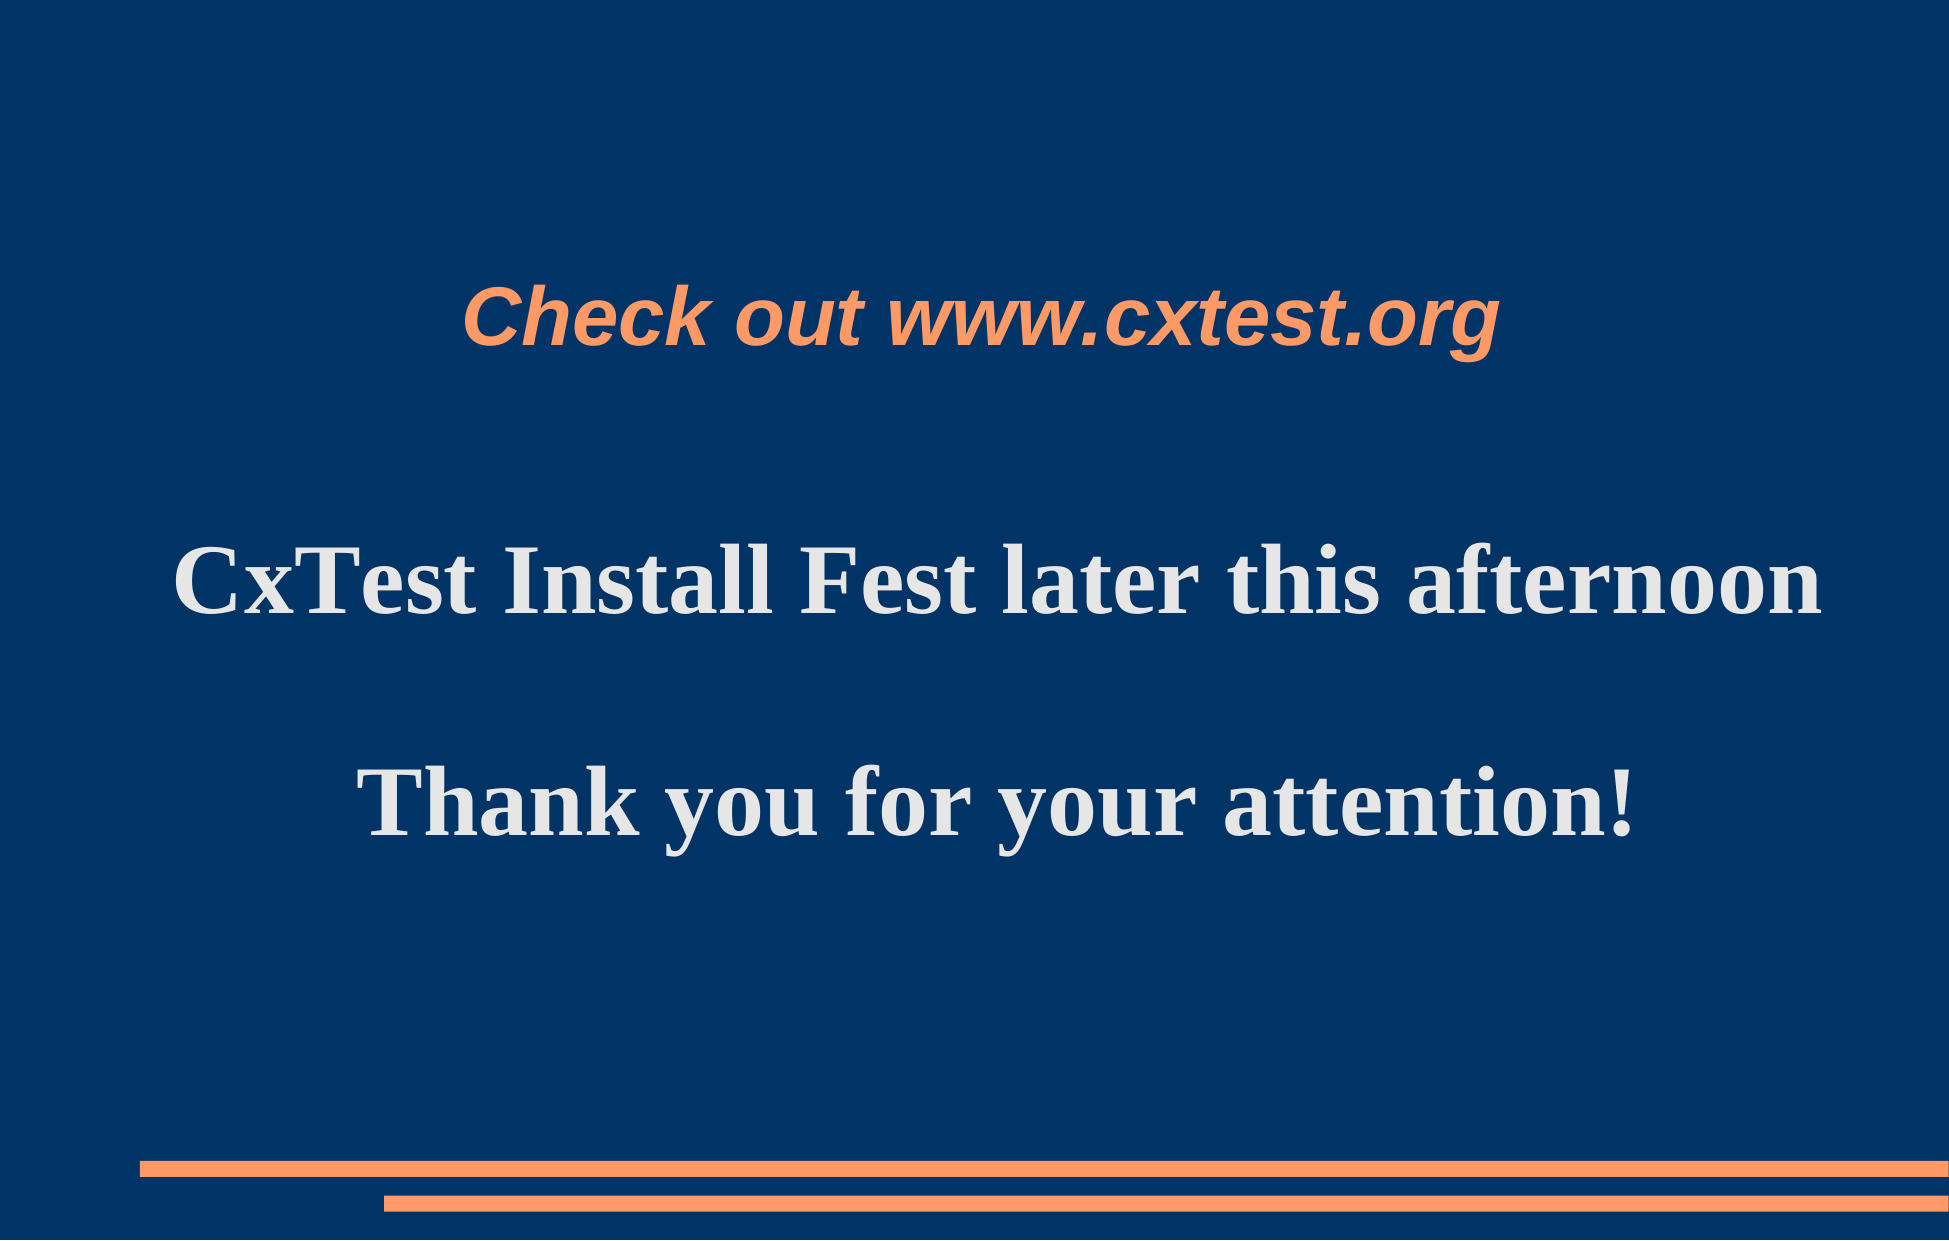

# Check out www.cxtest.org
CxTest Install Fest later this afternoon
Thank you for your attention!